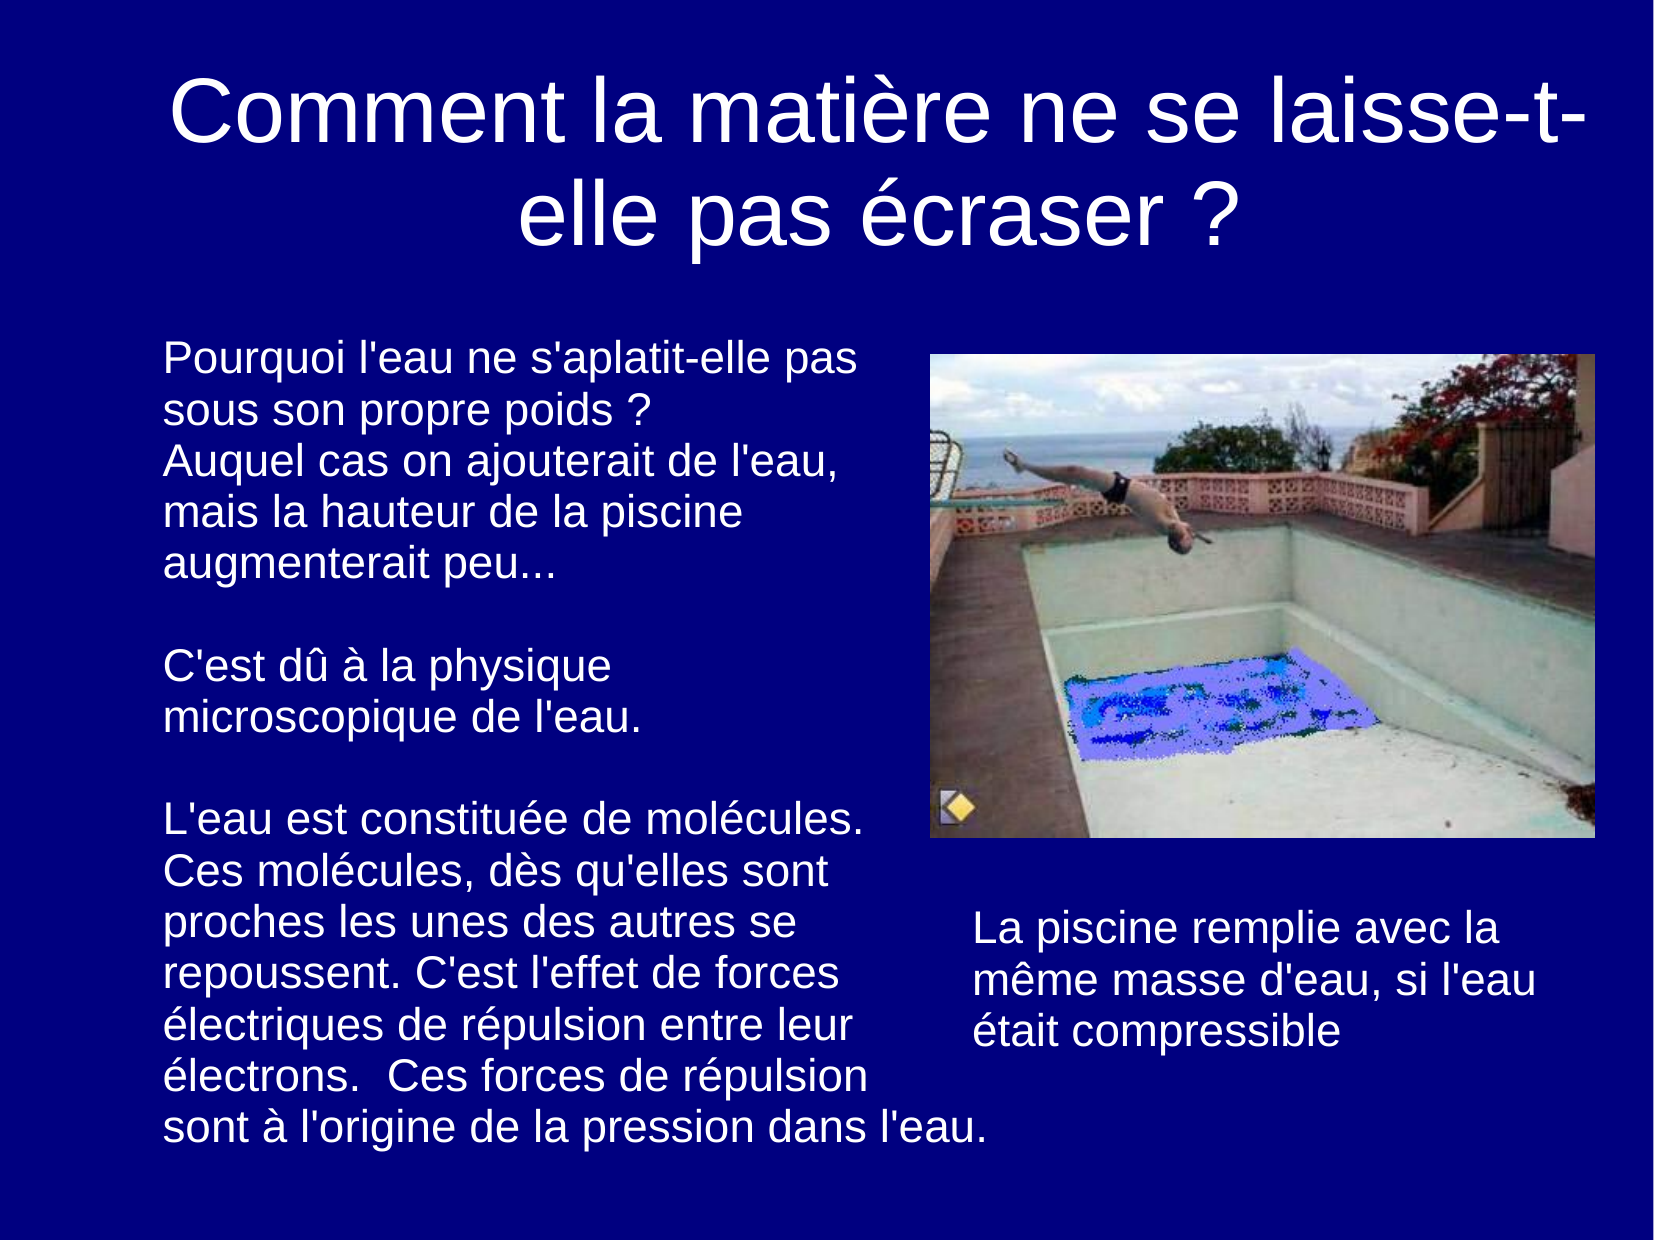

# Comment la matière ne se laisse-t-elle pas écraser ?
Pourquoi l'eau ne s'aplatit-elle pas
sous son propre poids ?
Auquel cas on ajouterait de l'eau,
mais la hauteur de la piscine
augmenterait peu...
C'est dû à la physique
microscopique de l'eau.
L'eau est constituée de molécules.
Ces molécules, dès qu'elles sont
proches les unes des autres se
repoussent. C'est l'effet de forces
électriques de répulsion entre leur
électrons. Ces forces de répulsion
sont à l'origine de la pression dans l'eau.
La piscine remplie avec la
même masse d'eau, si l'eau
était compressible